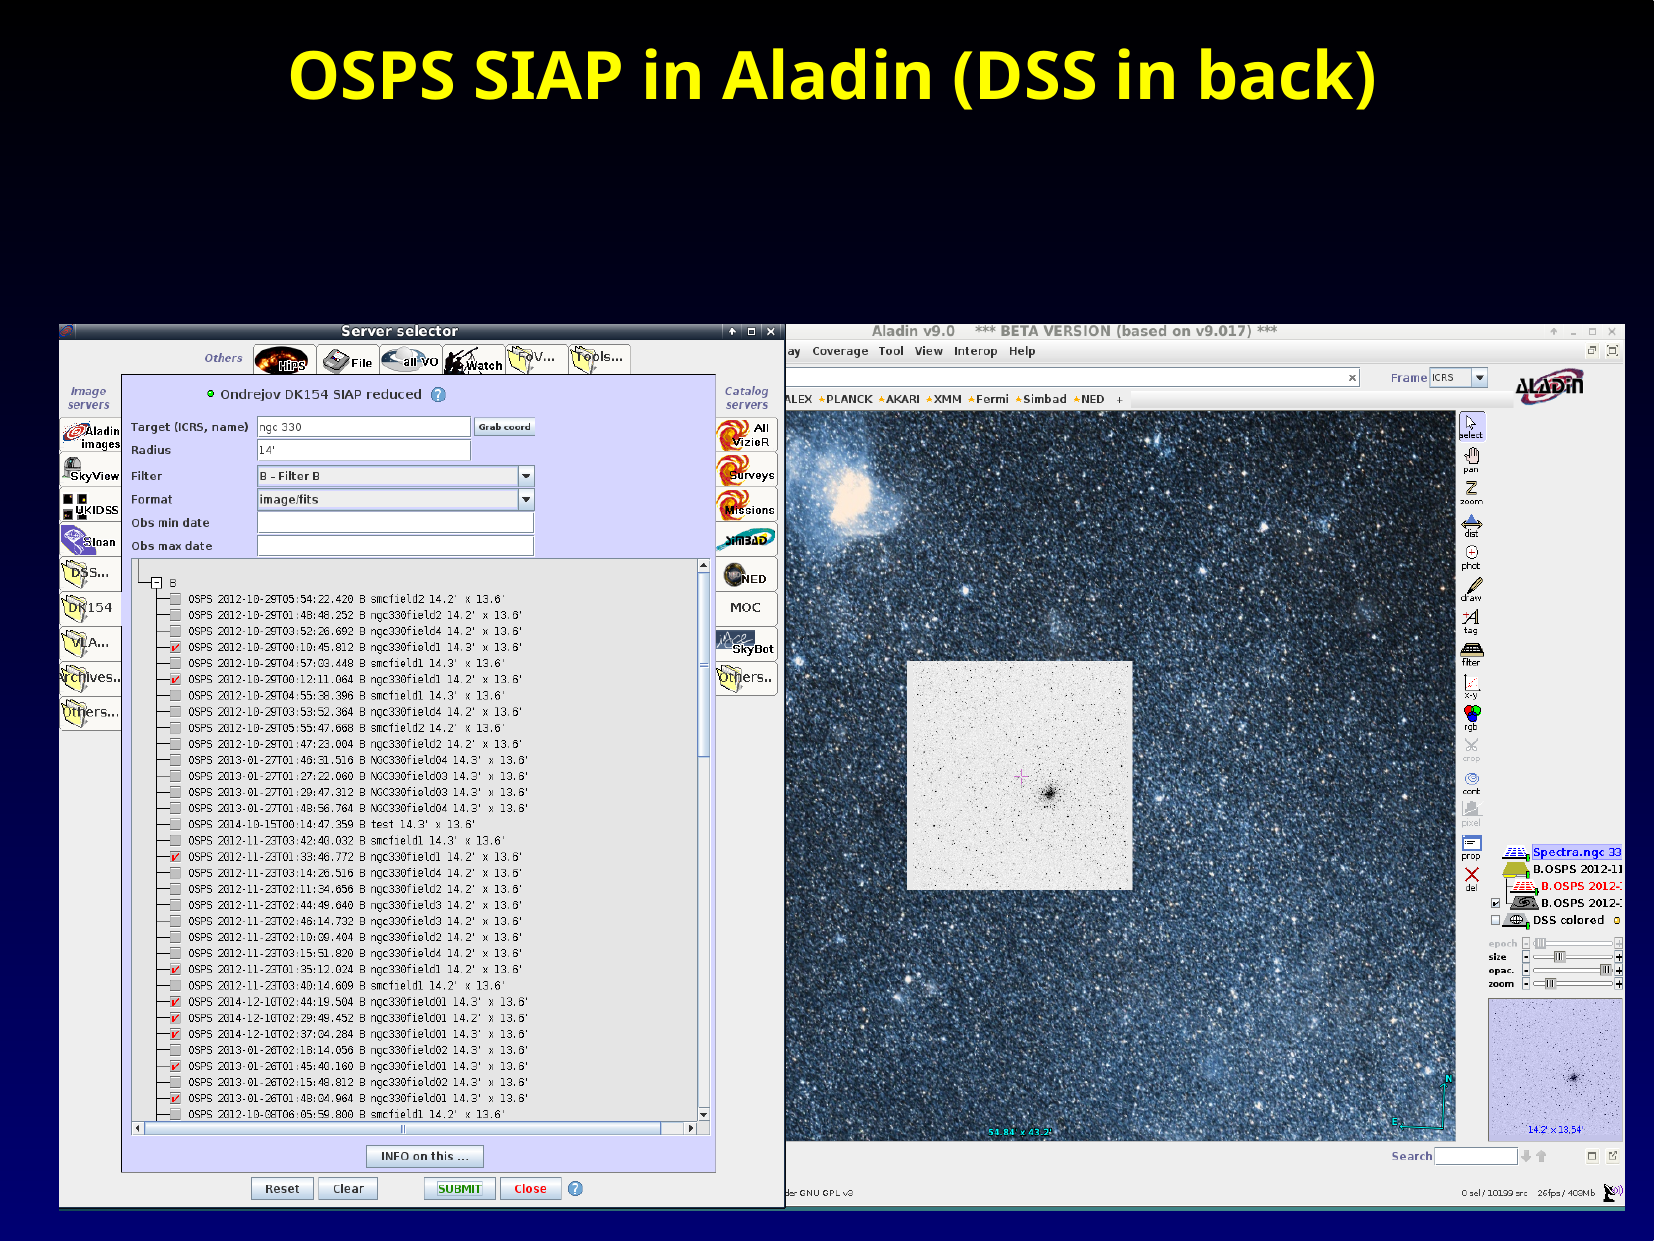

# OSPS SIAP in Aladin (DSS in back)